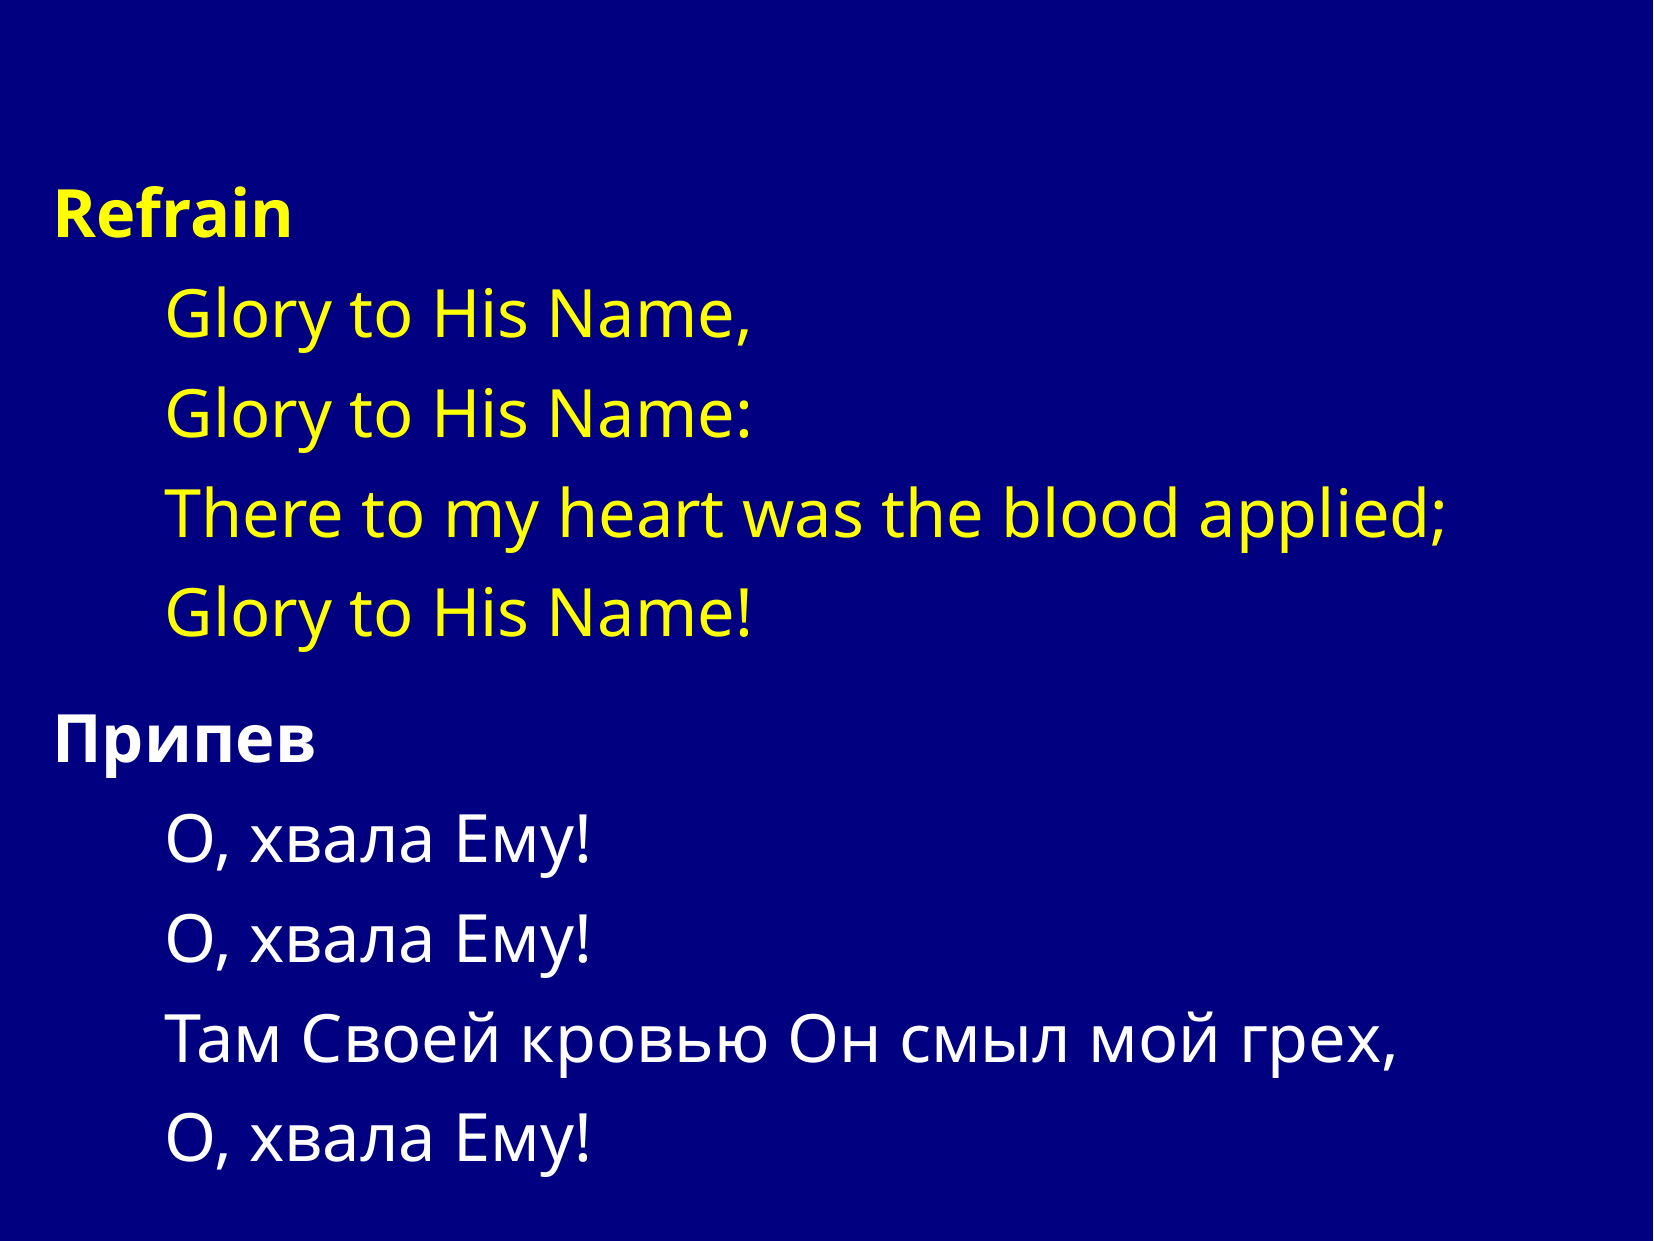

Refrain
	Glory to His Name,
	Glory to His Name:
	There to my heart was the blood applied;
	Glory to His Name!
Припев
	О, хвала Ему!
	О, хвала Ему!
	Там Своей кровью Он смыл мой грех,
	О, хвала Ему!